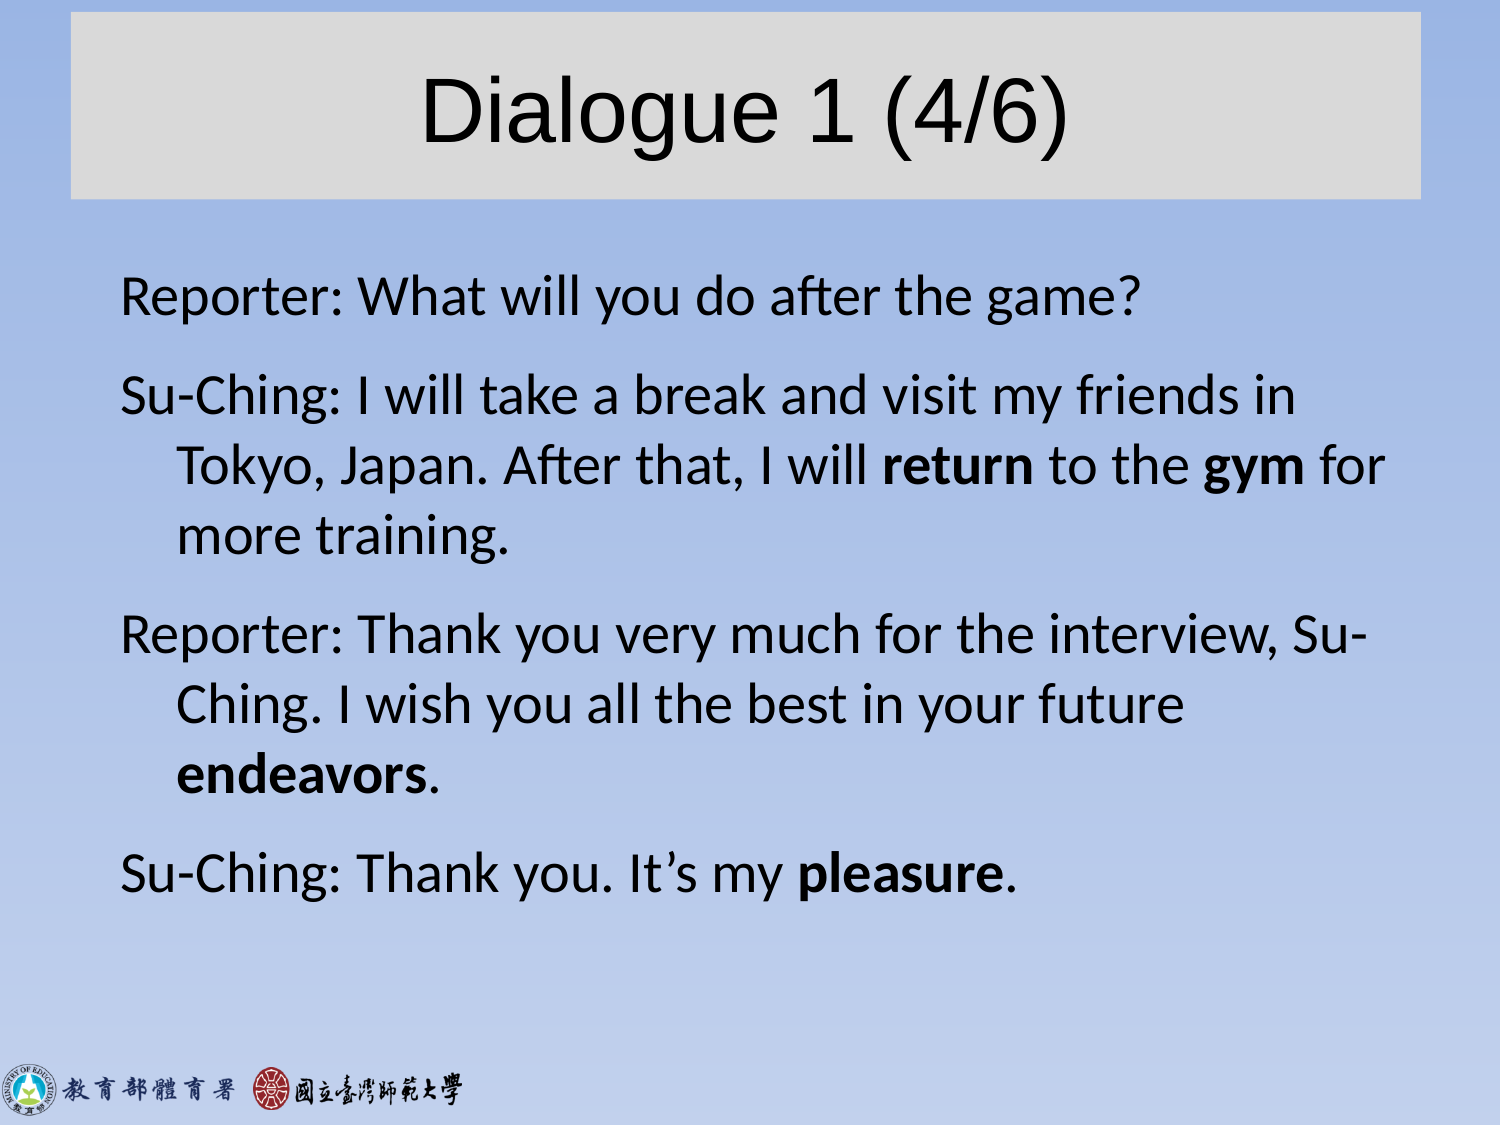

# Dialogue 1 (4/6)
| |
| --- |
Reporter: What will you do after the game?
Su-Ching: I will take a break and visit my friends in Tokyo, Japan. After that, I will return to the gym for more training.
Reporter: Thank you very much for the interview, Su-Ching. I wish you all the best in your future endeavors.
Su-Ching: Thank you. It’s my pleasure.